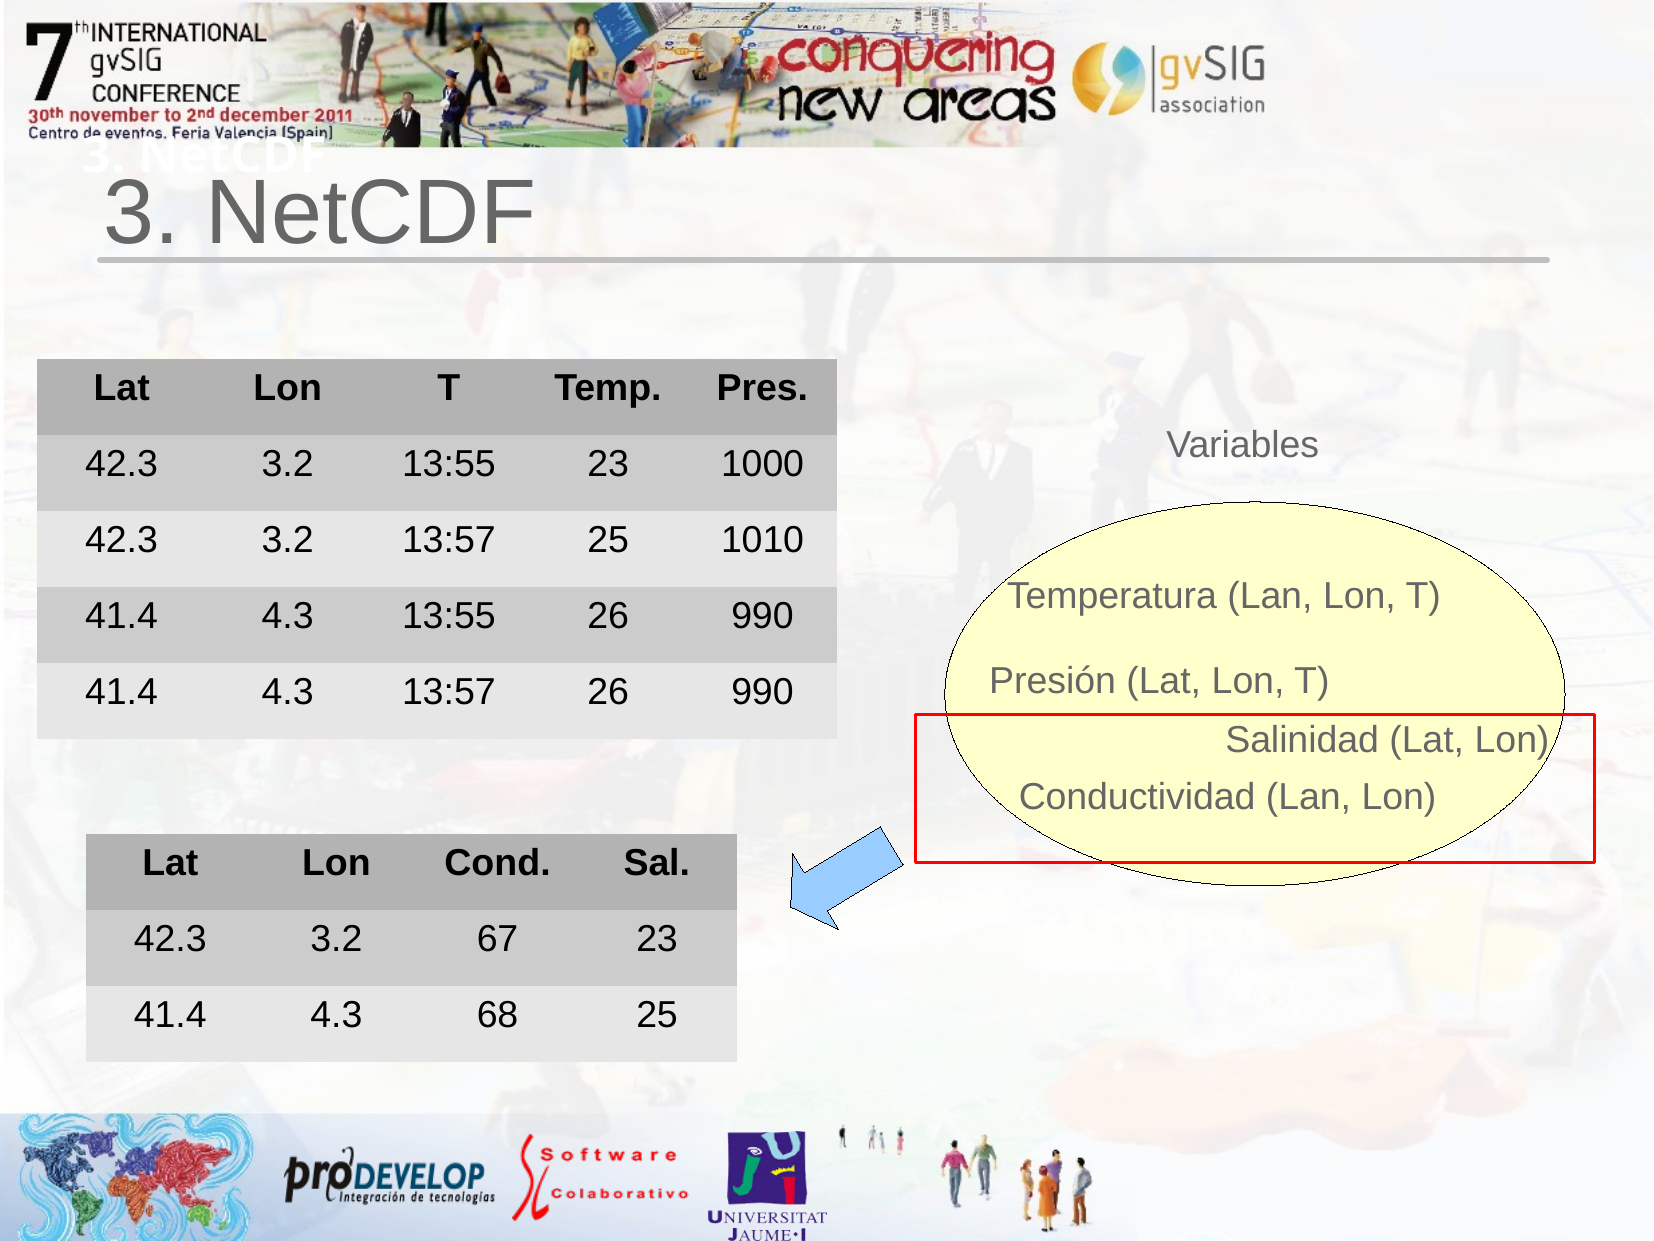

# 3. NetCDF
3. NetCDF
| Lat | Lon | T | Temp. | Pres. |
| --- | --- | --- | --- | --- |
| 42.3 | 3.2 | 13:55 | 23 | 1000 |
| 42.3 | 3.2 | 13:57 | 25 | 1010 |
| 41.4 | 4.3 | 13:55 | 26 | 990 |
| 41.4 | 4.3 | 13:57 | 26 | 990 |
Variables
Temperatura (Lan, Lon, T)
Presión (Lat, Lon, T)
Salinidad (Lat, Lon)
Conductividad (Lan, Lon)
| Lat | Lon | Cond. | Sal. |
| --- | --- | --- | --- |
| 42.3 | 3.2 | 67 | 23 |
| 41.4 | 4.3 | 68 | 25 |